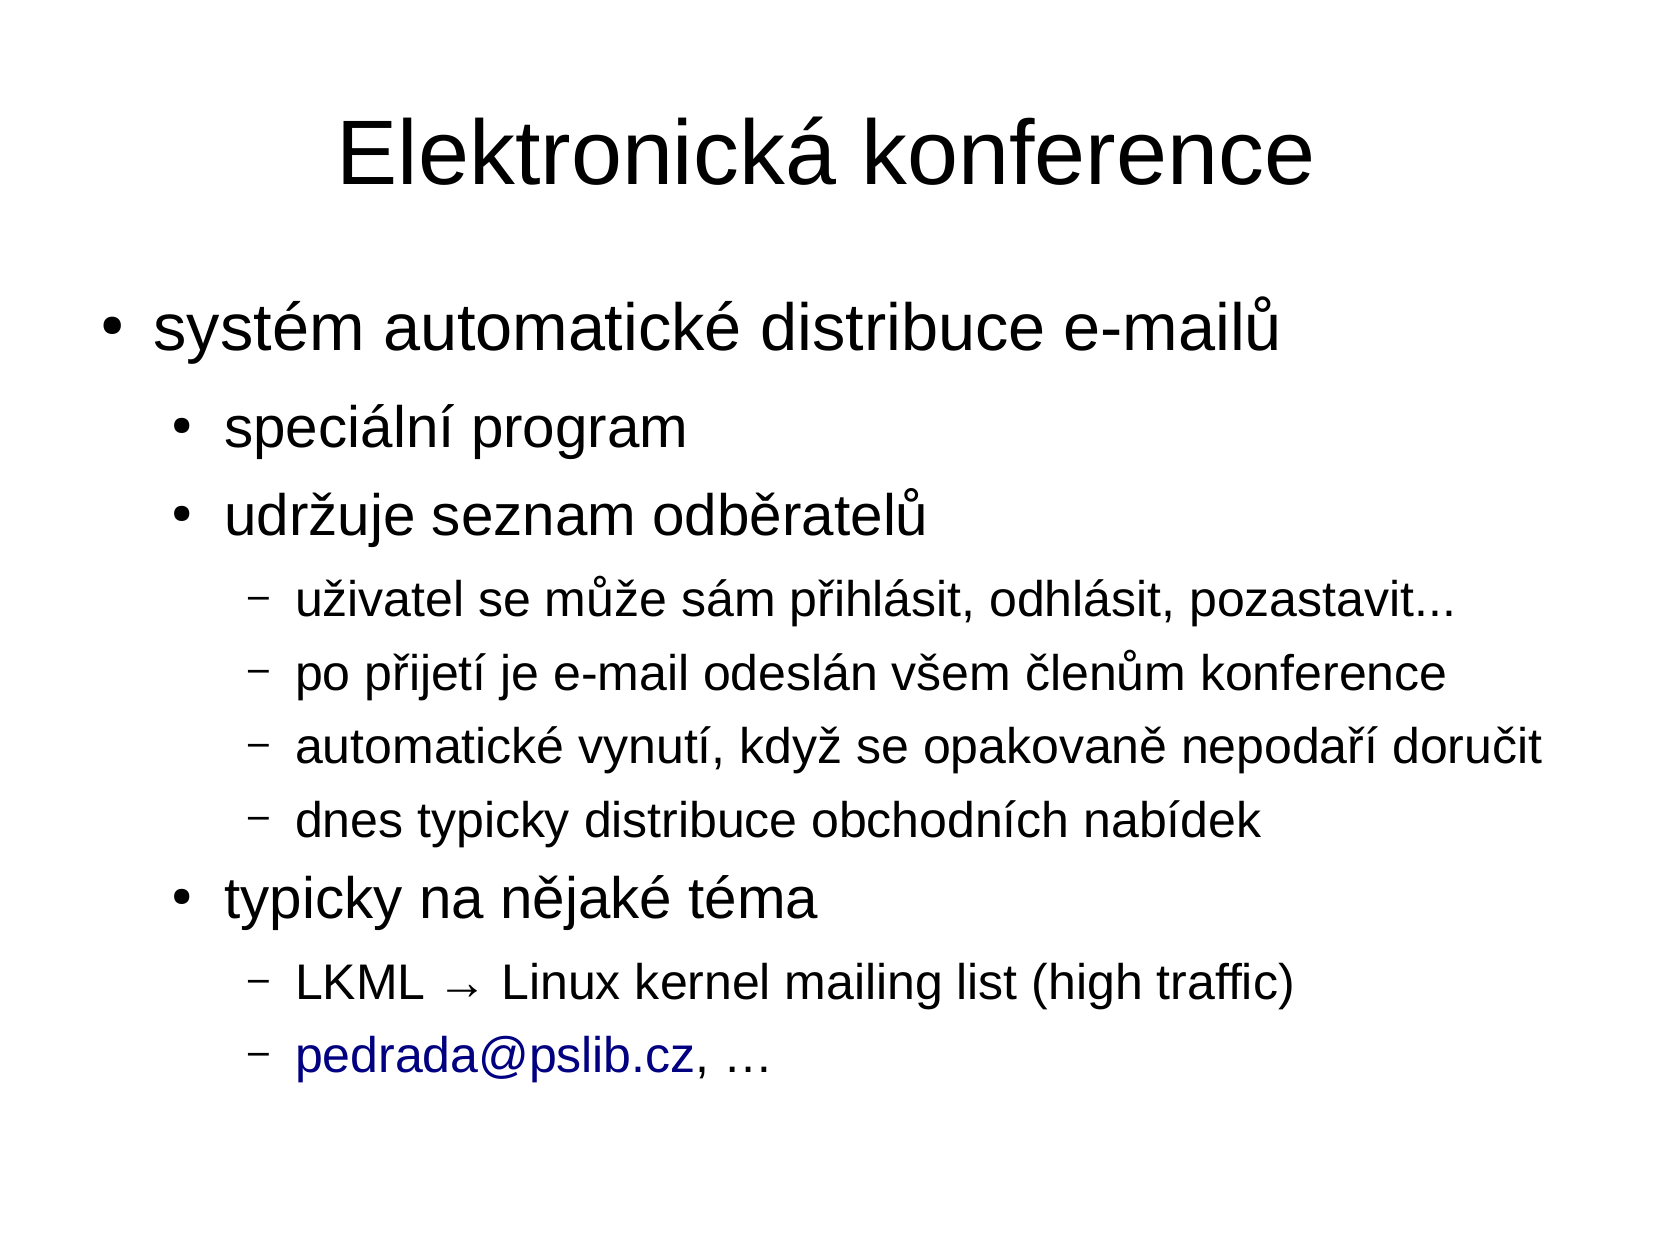

# Elektronická konference
systém automatické distribuce e-mailů
speciální program
udržuje seznam odběratelů
uživatel se může sám přihlásit, odhlásit, pozastavit...
po přijetí je e-mail odeslán všem členům konference
automatické vynutí, když se opakovaně nepodaří doručit
dnes typicky distribuce obchodních nabídek
typicky na nějaké téma
LKML → Linux kernel mailing list (high traffic)
pedrada@pslib.cz, …